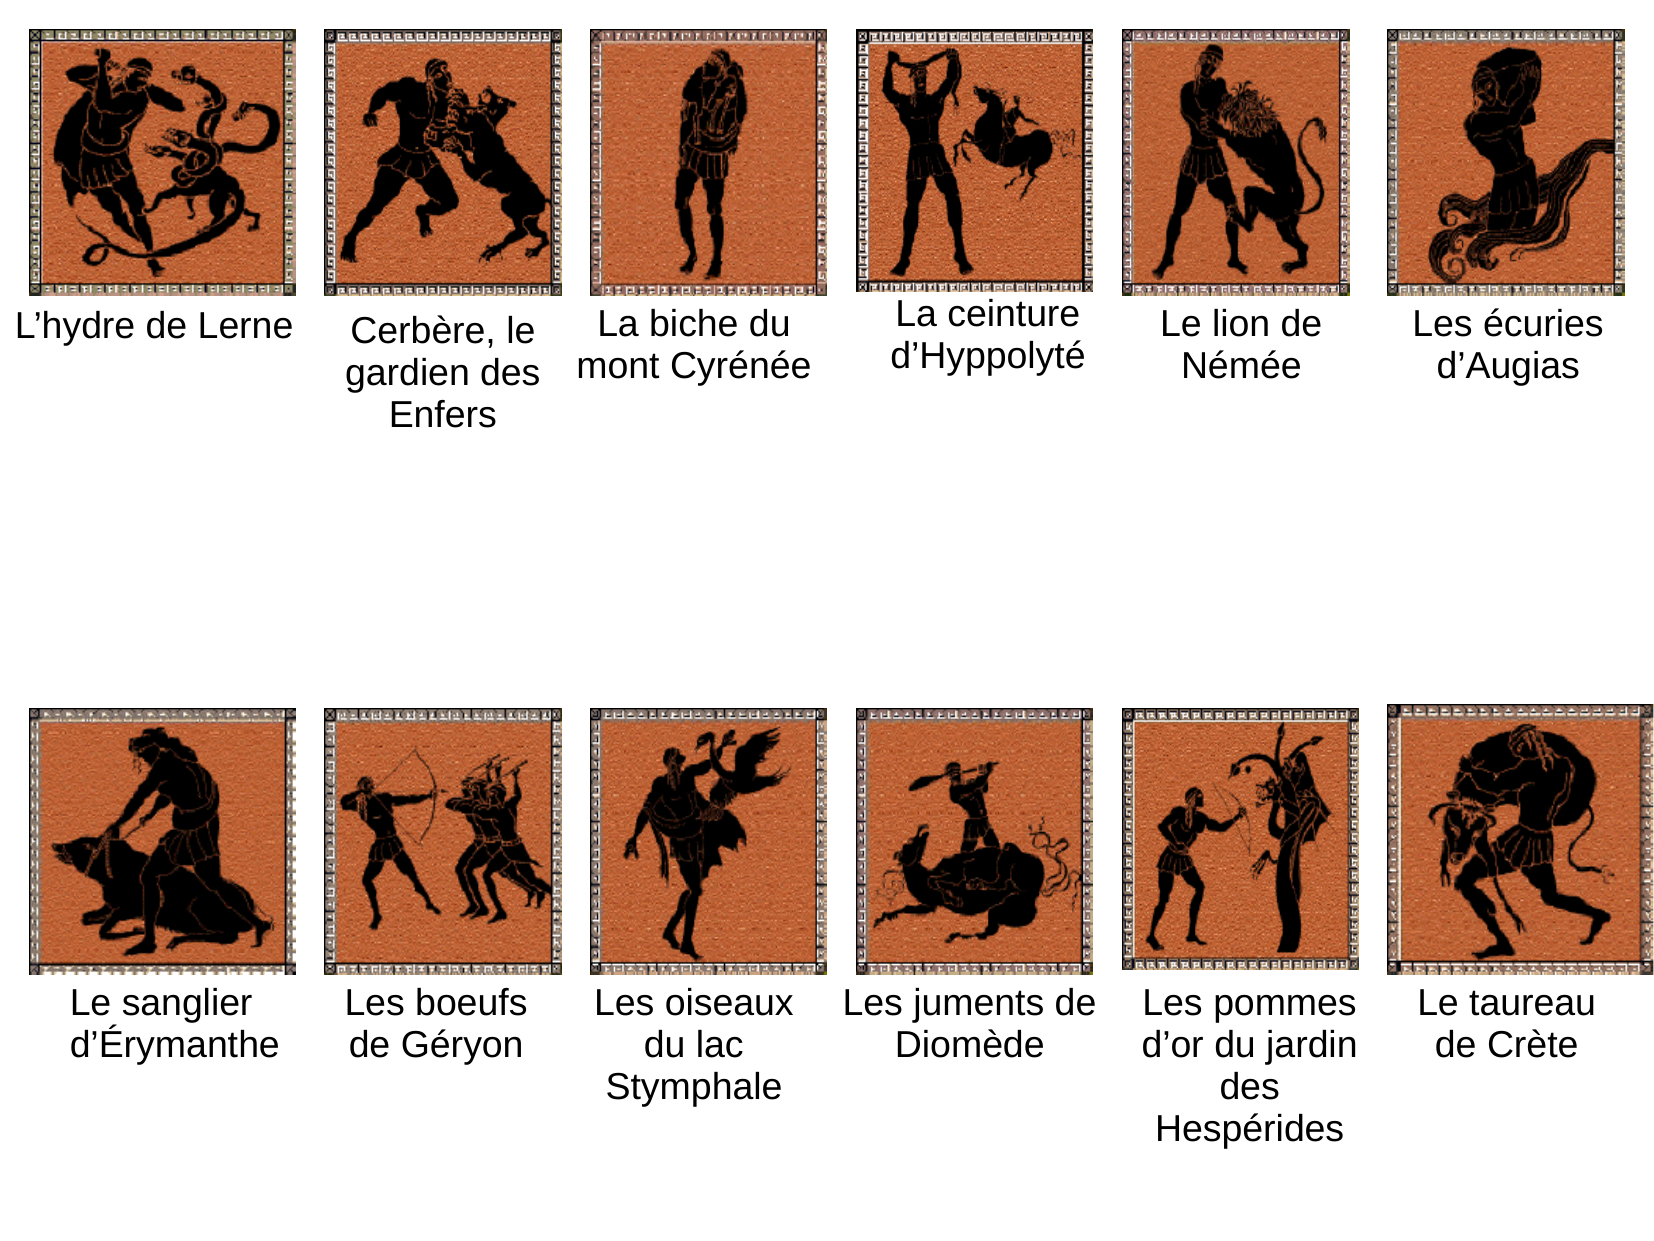

La ceinture d’Hyppolyté
La biche du mont Cyrénée
Le lion de Némée
Les écuries d’Augias
L’hydre de Lerne
Cerbère, le gardien des Enfers
Le sanglier d’Érymanthe
Les boeufs de Géryon
Les oiseaux du lac Stymphale
Les juments de Diomède
Les pommes d’or du jardin des Hespérides
Le taureau de Crète